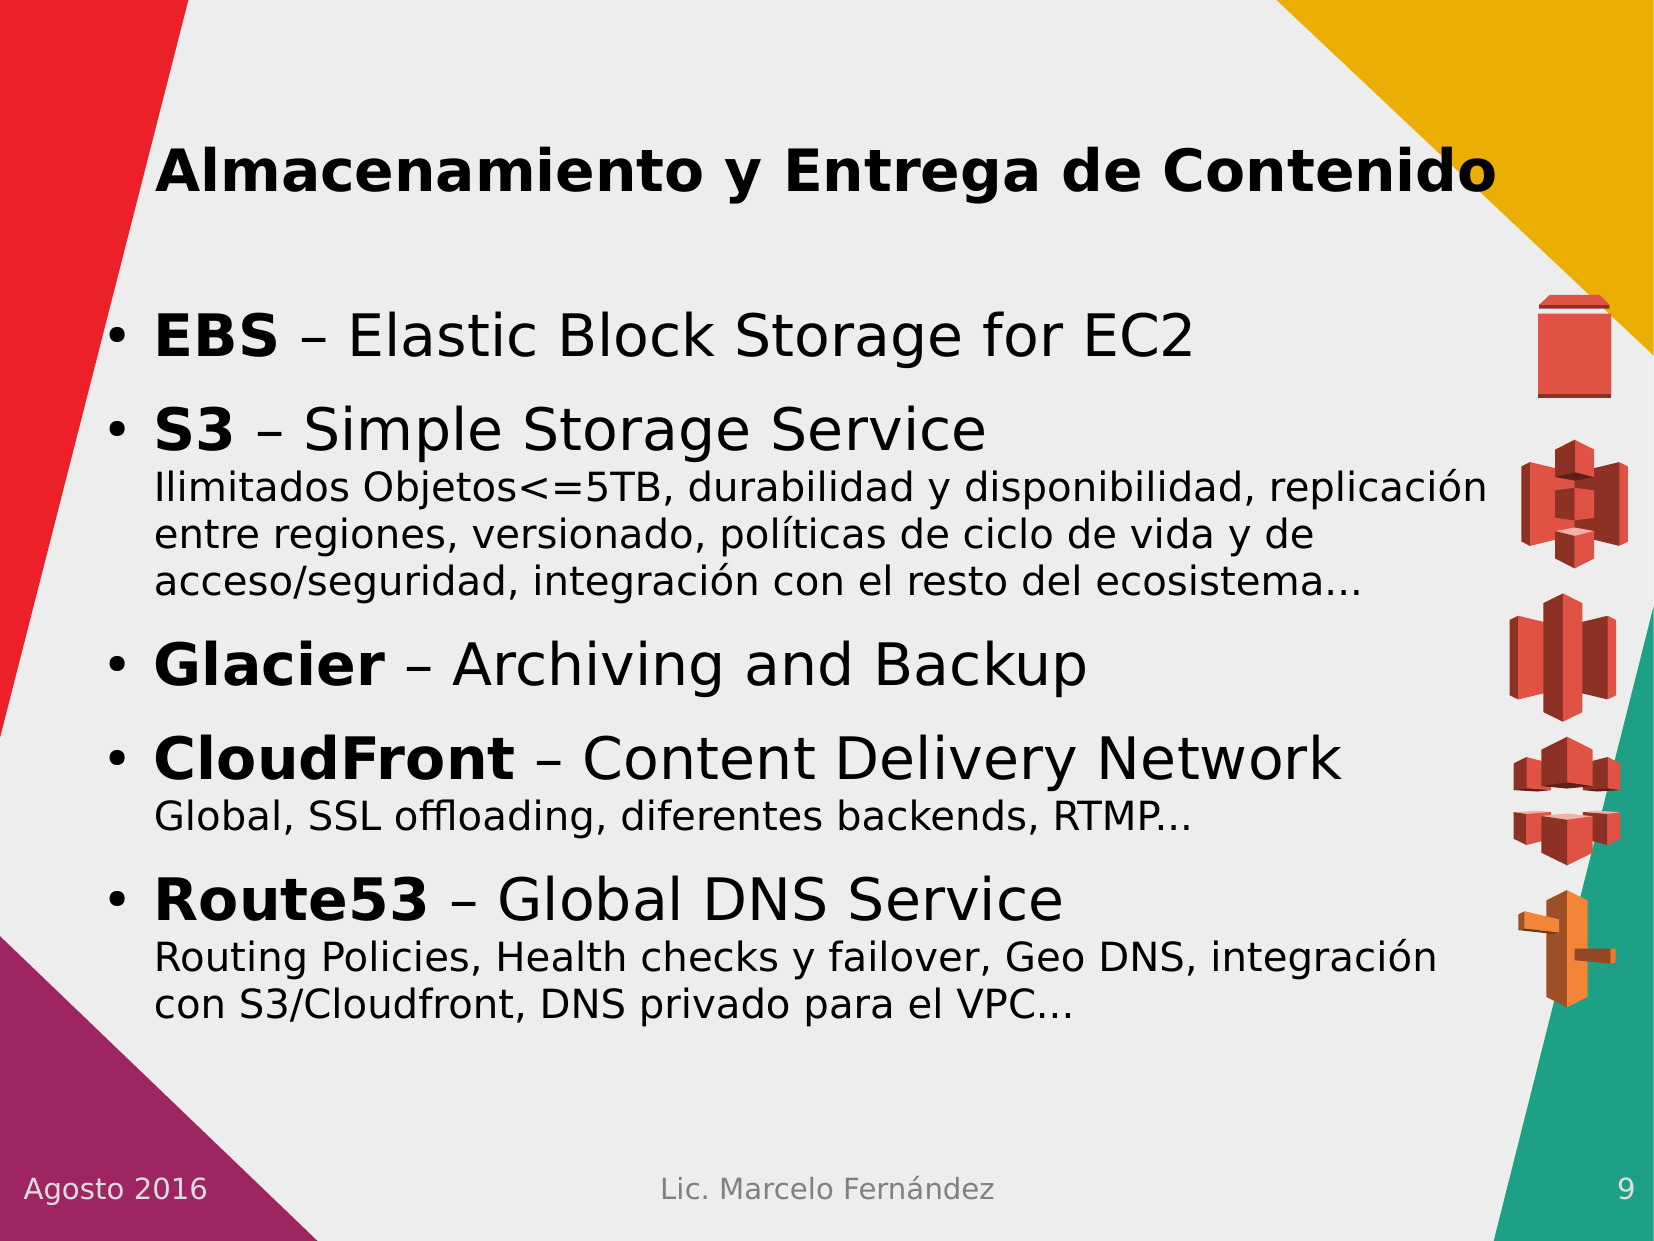

# Almacenamiento y Entrega de Contenido
EBS – Elastic Block Storage for EC2
S3 – Simple Storage Service
Ilimitados Objetos<=5TB, durabilidad y disponibilidad, replicación entre regiones, versionado, políticas de ciclo de vida y de acceso/seguridad, integración con el resto del ecosistema...
Glacier – Archiving and Backup
CloudFront – Content Delivery Network
Global, SSL offloading, diferentes backends, RTMP...
Route53 – Global DNS Service
Routing Policies, Health checks y failover, Geo DNS, integración con S3/Cloudfront, DNS privado para el VPC...
Agosto 2016
Lic. Marcelo Fernández
9